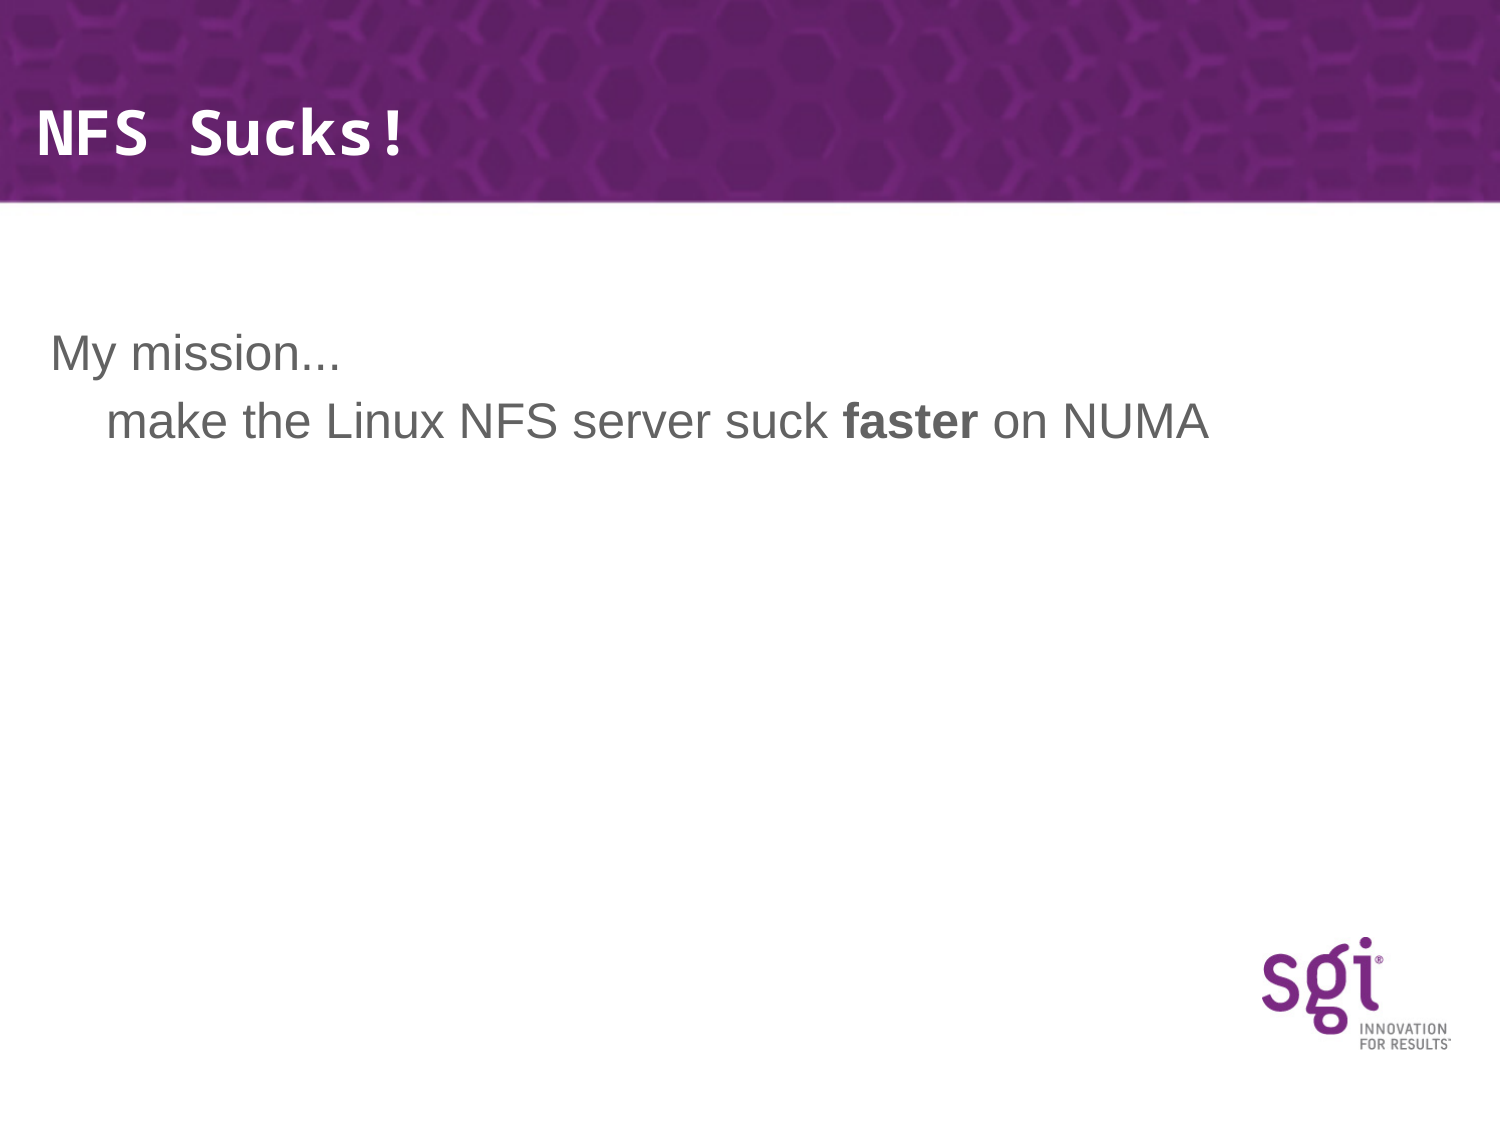

# NFS Sucks!
My mission...
make the Linux NFS server suck faster on NUMA